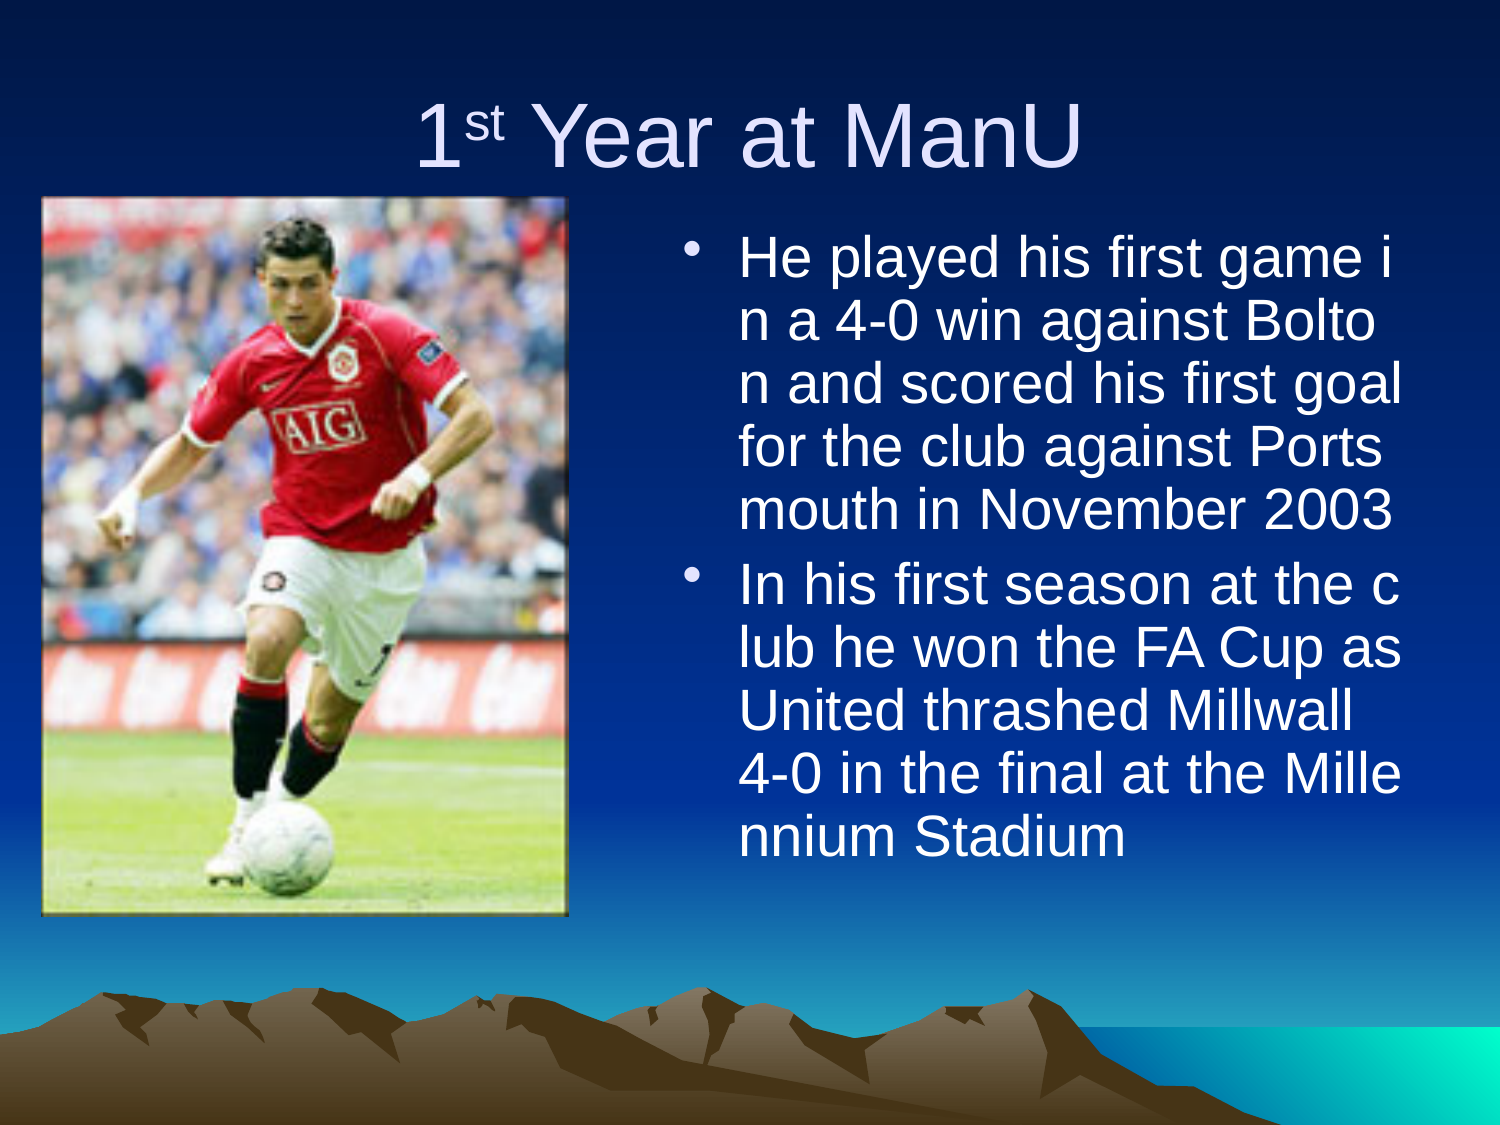

# 1st Year at ManU
He played his first game in a 4-0 win against Bolton and scored his first goal for the club against Portsmouth in November 2003
In his first season at the club he won the FA Cup as United thrashed Millwall 4-0 in the final at the Millennium Stadium